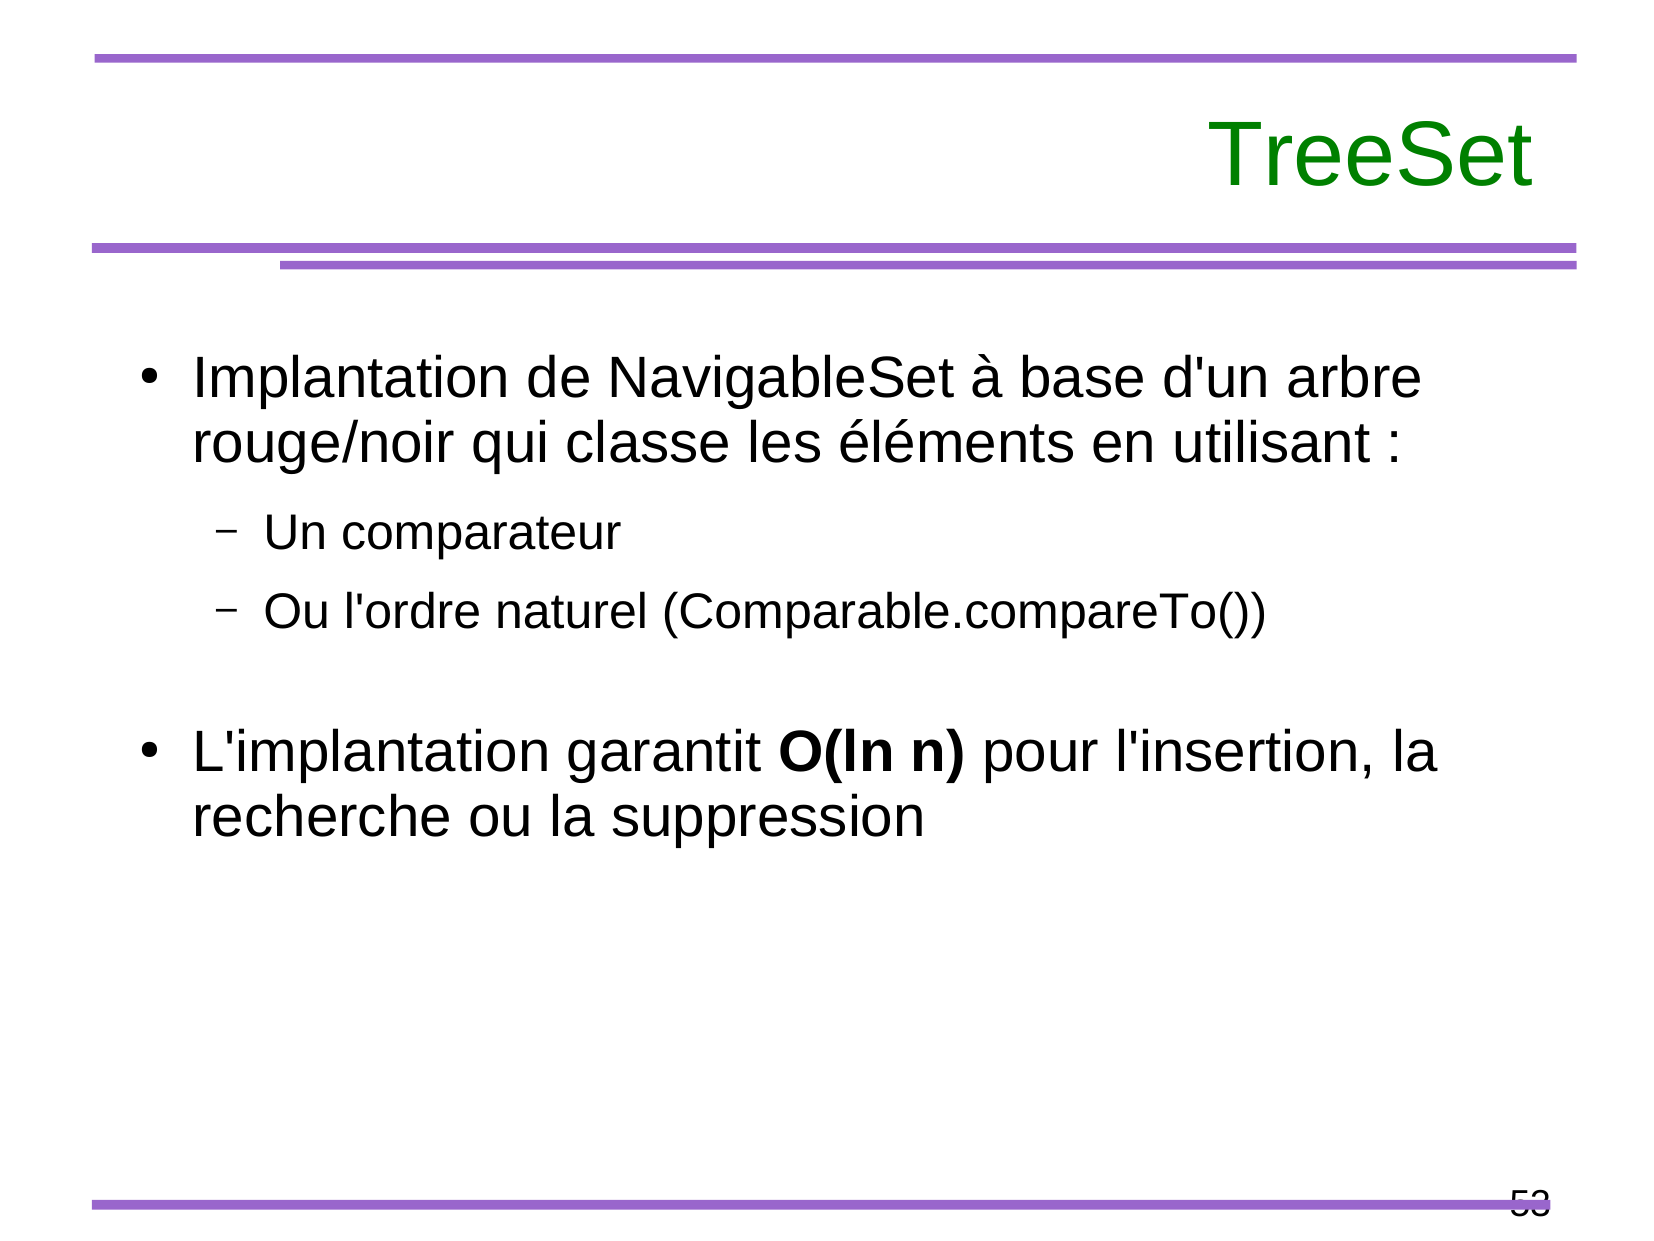

# TreeSet
Implantation de NavigableSet à base d'un arbre rouge/noir qui classe les éléments en utilisant :
Un comparateur
Ou l'ordre naturel (Comparable.compareTo())
L'implantation garantit O(ln n) pour l'insertion, la recherche ou la suppression